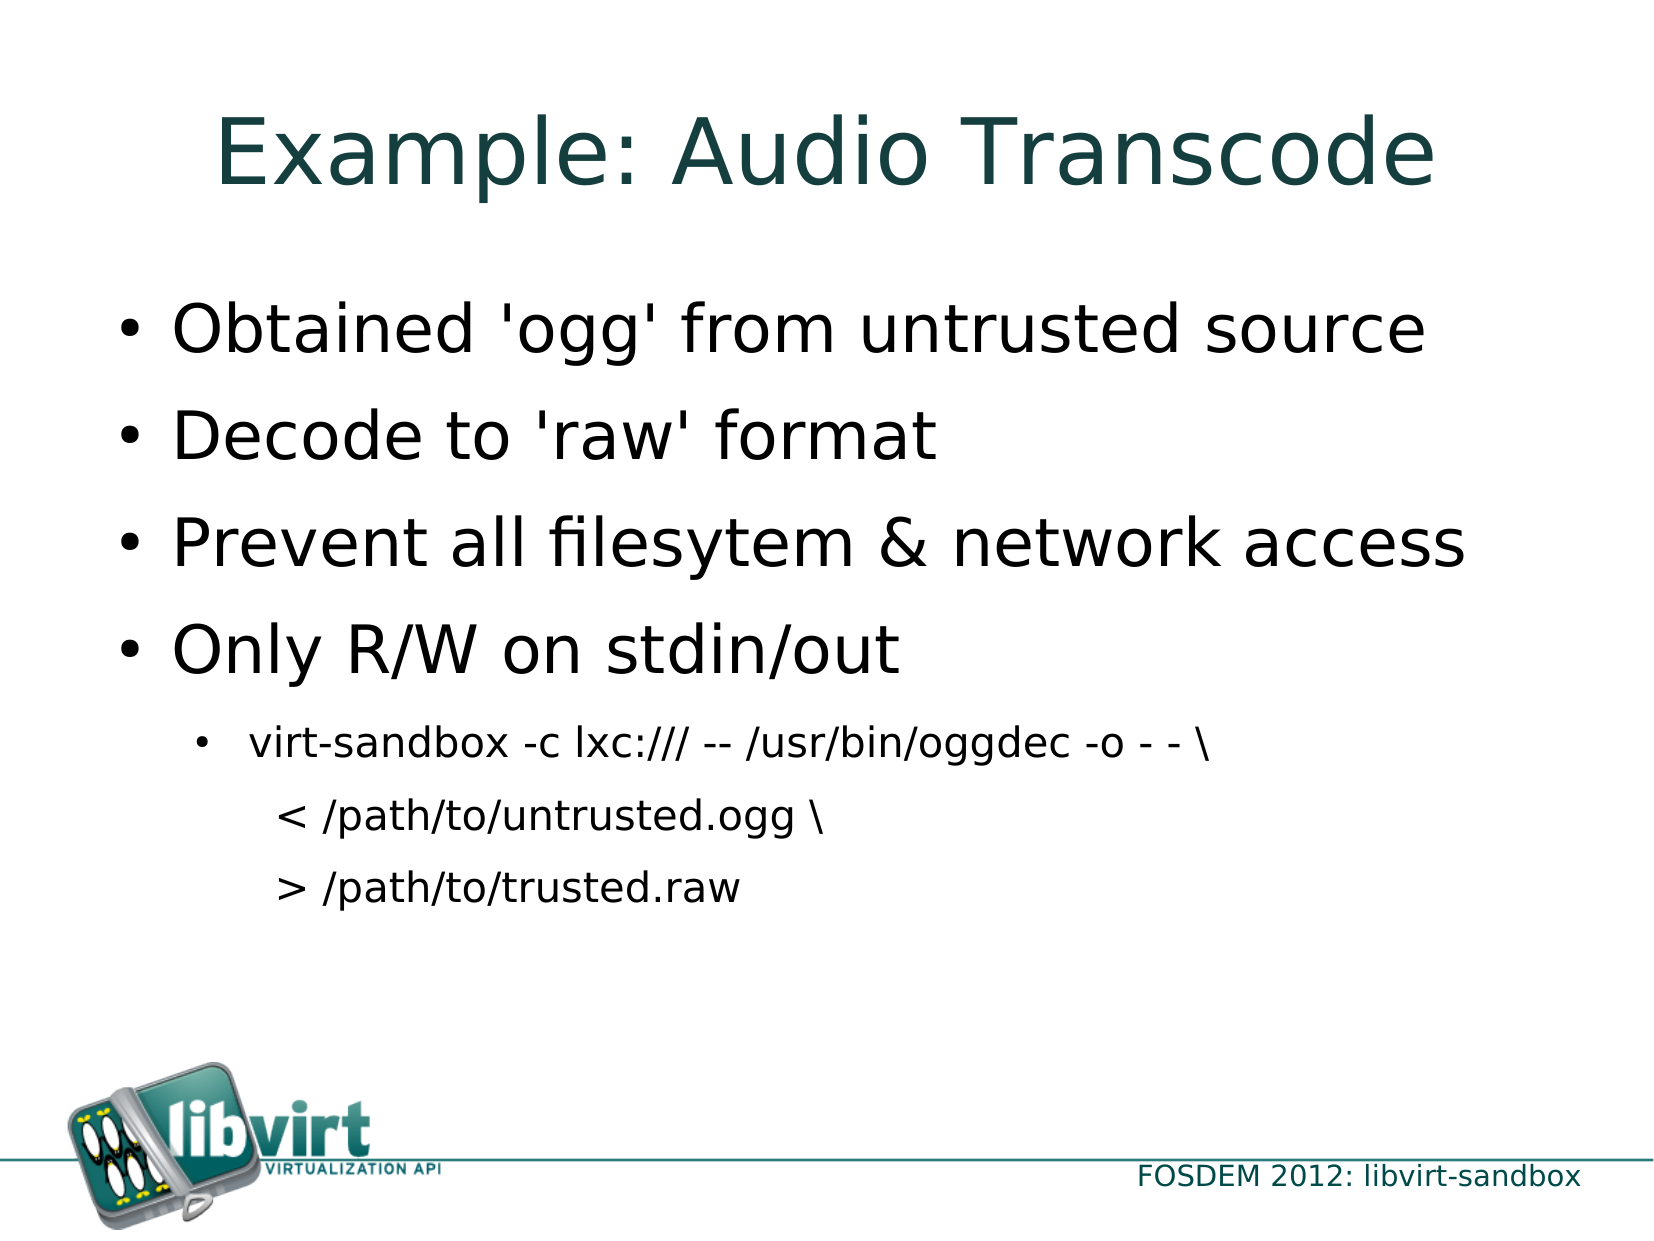

# Example: Audio Transcode
Obtained 'ogg' from untrusted source
Decode to 'raw' format
Prevent all filesytem & network access
Only R/W on stdin/out
virt-sandbox -c lxc:/// -- /usr/bin/oggdec -o - - \
 < /path/to/untrusted.ogg \
 > /path/to/trusted.raw
FOSDEM 2012: libvirt-sandbox